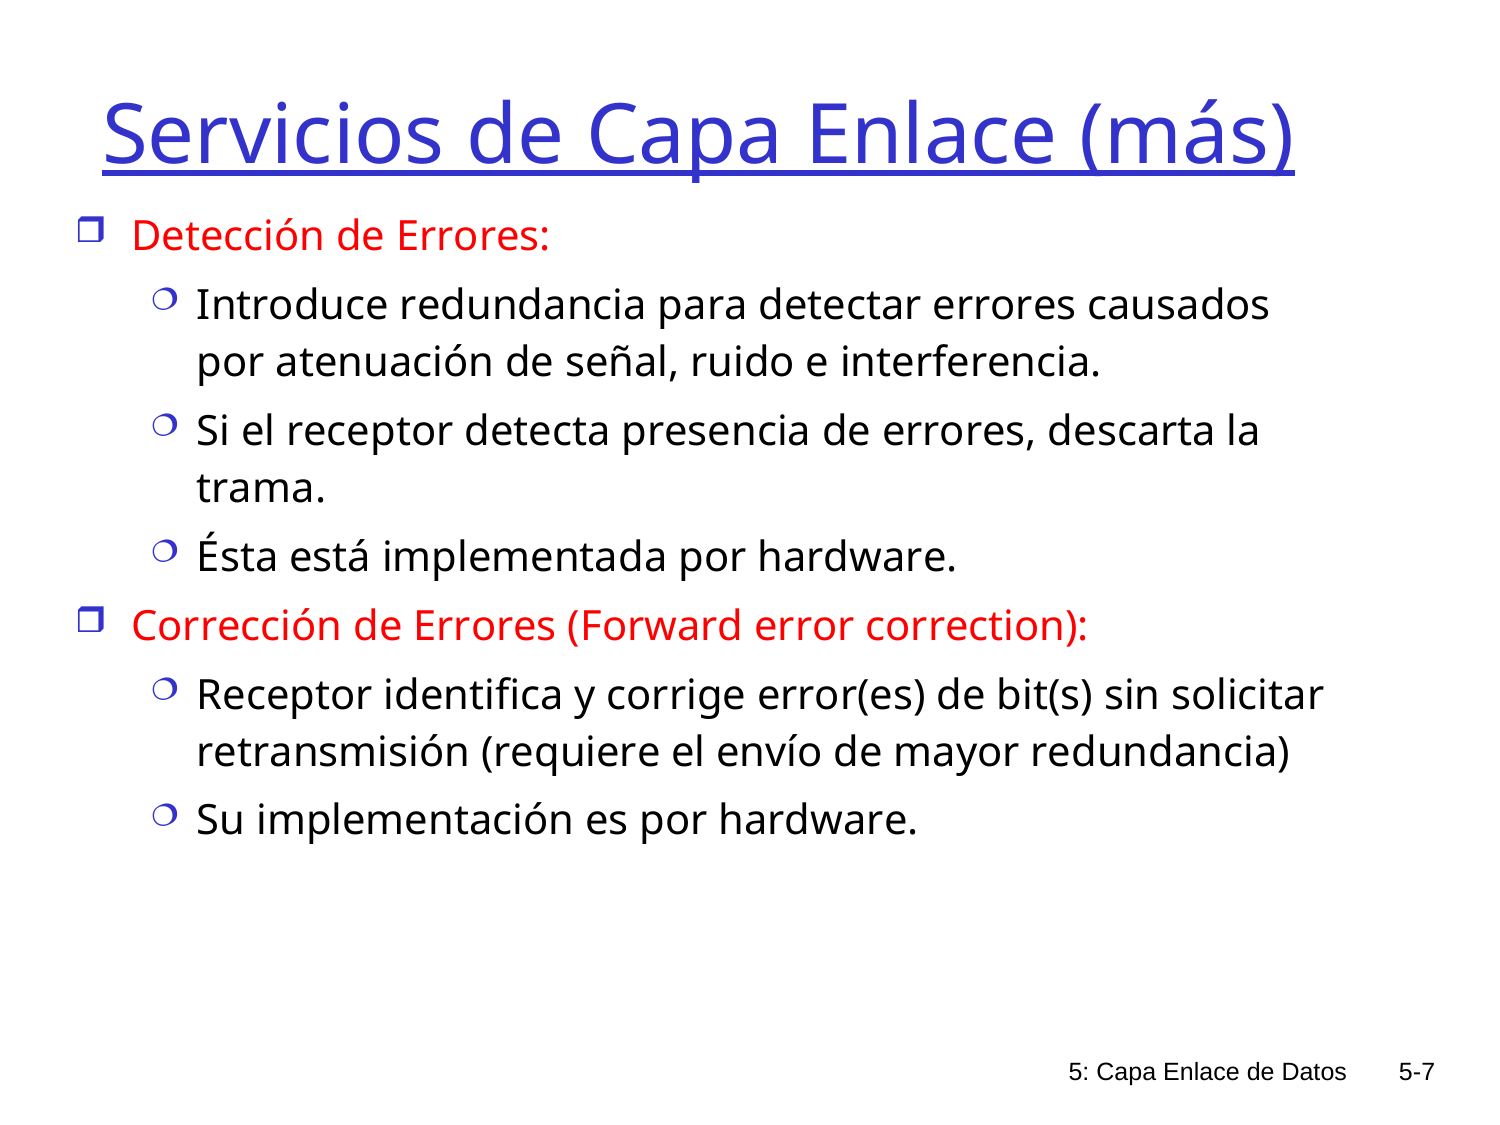

# Servicios de Capa Enlace (más)
Detección de Errores:
Introduce redundancia para detectar errores causados por atenuación de señal, ruido e interferencia.
Si el receptor detecta presencia de errores, descarta la trama.
Ésta está implementada por hardware.
Corrección de Errores (Forward error correction):
Receptor identifica y corrige error(es) de bit(s) sin solicitar retransmisión (requiere el envío de mayor redundancia)
Su implementación es por hardware.
7